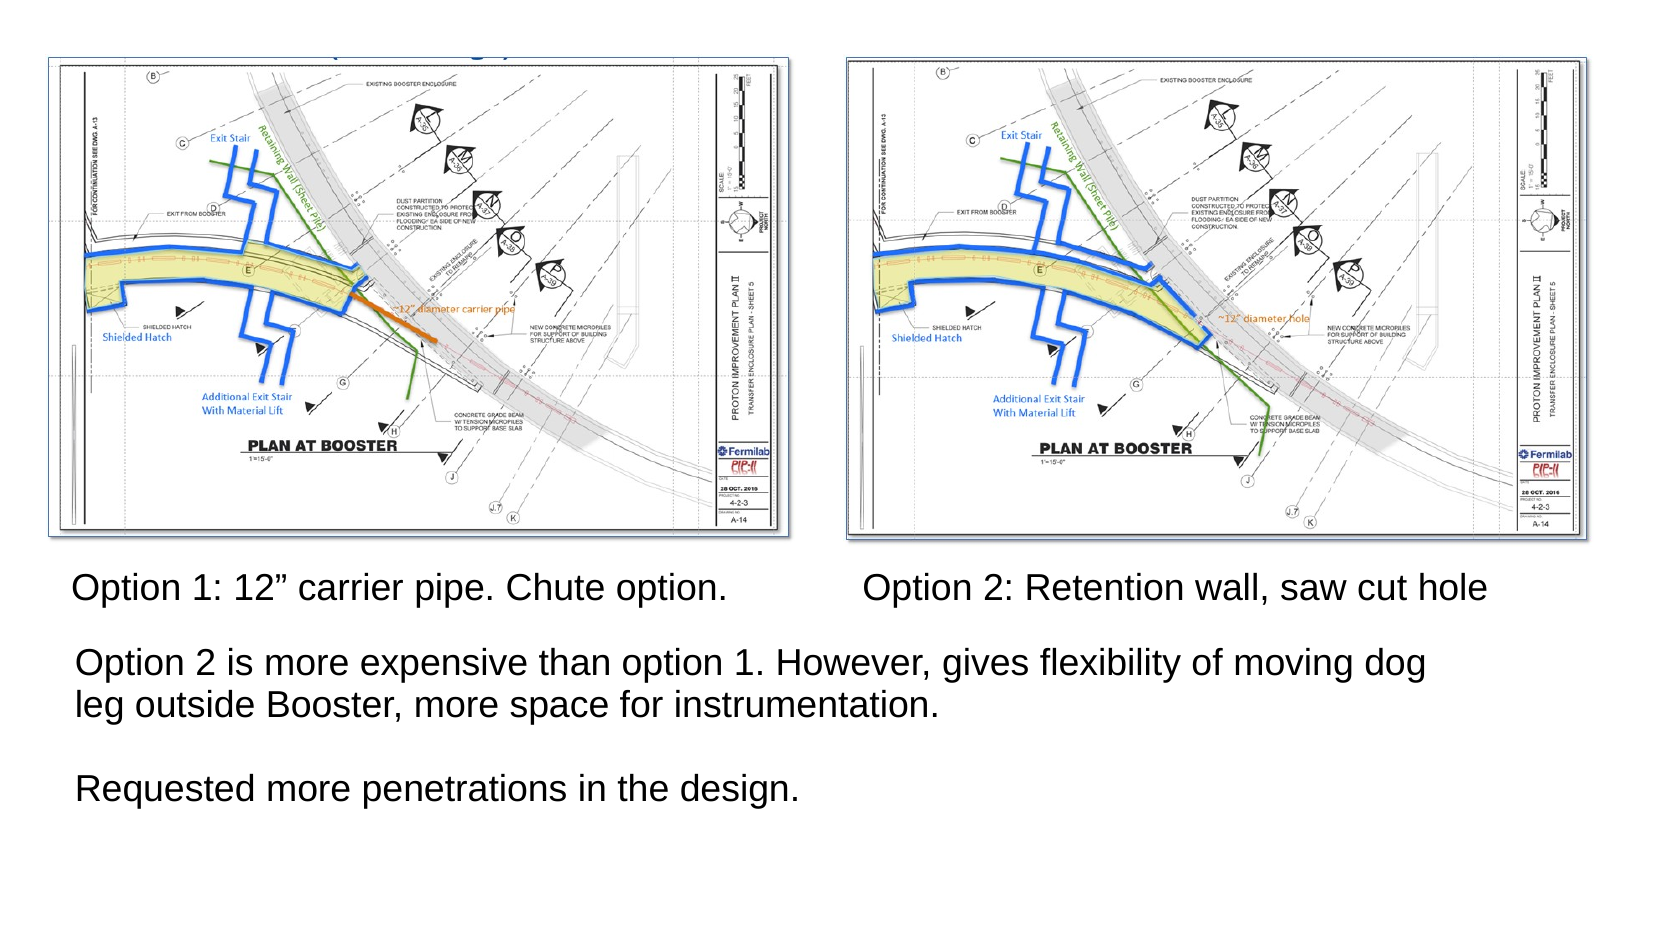

Option 1: 12” carrier pipe. Chute option.
Option 2: Retention wall, saw cut hole
Option 2 is more expensive than option 1. However, gives flexibility of moving dog leg outside Booster, more space for instrumentation.
Requested more penetrations in the design.